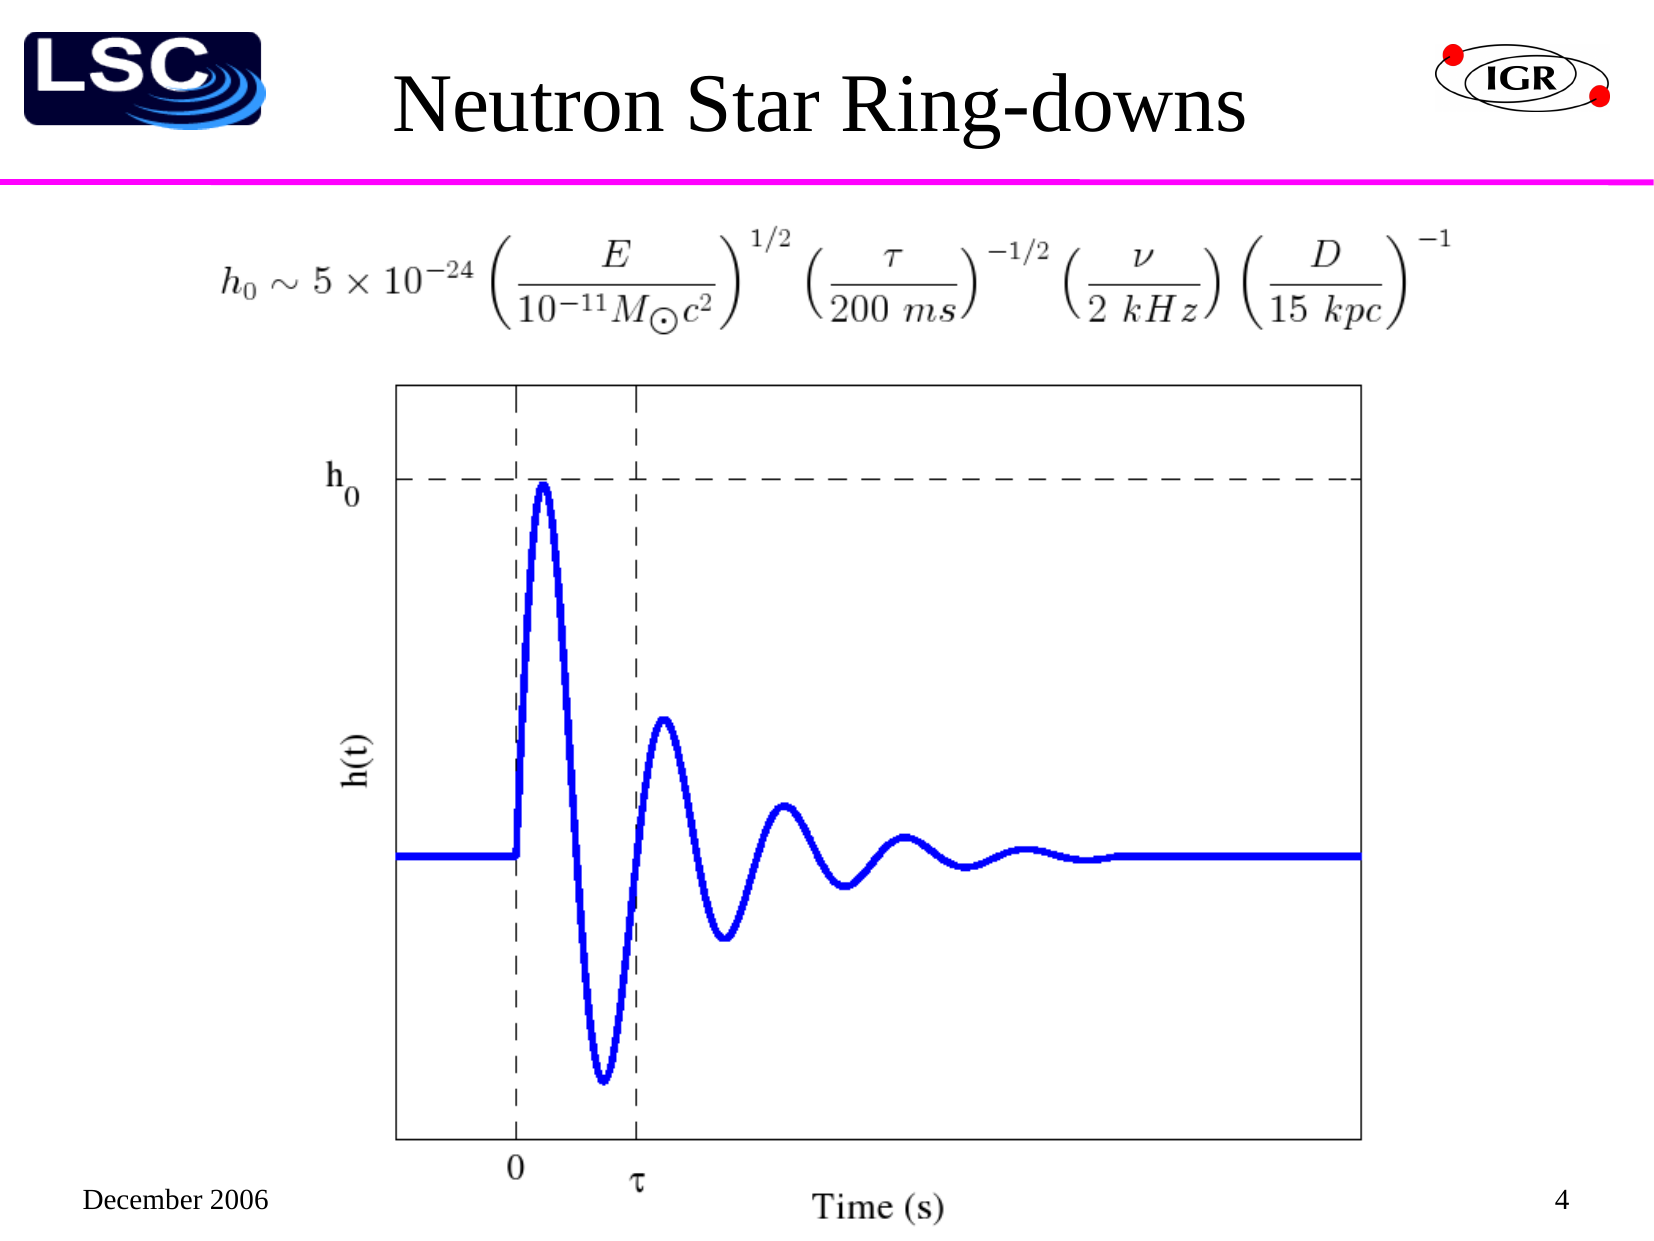

# Neutron Star Ring-downs
December 2006
4
LIGO-G060659-00-Z